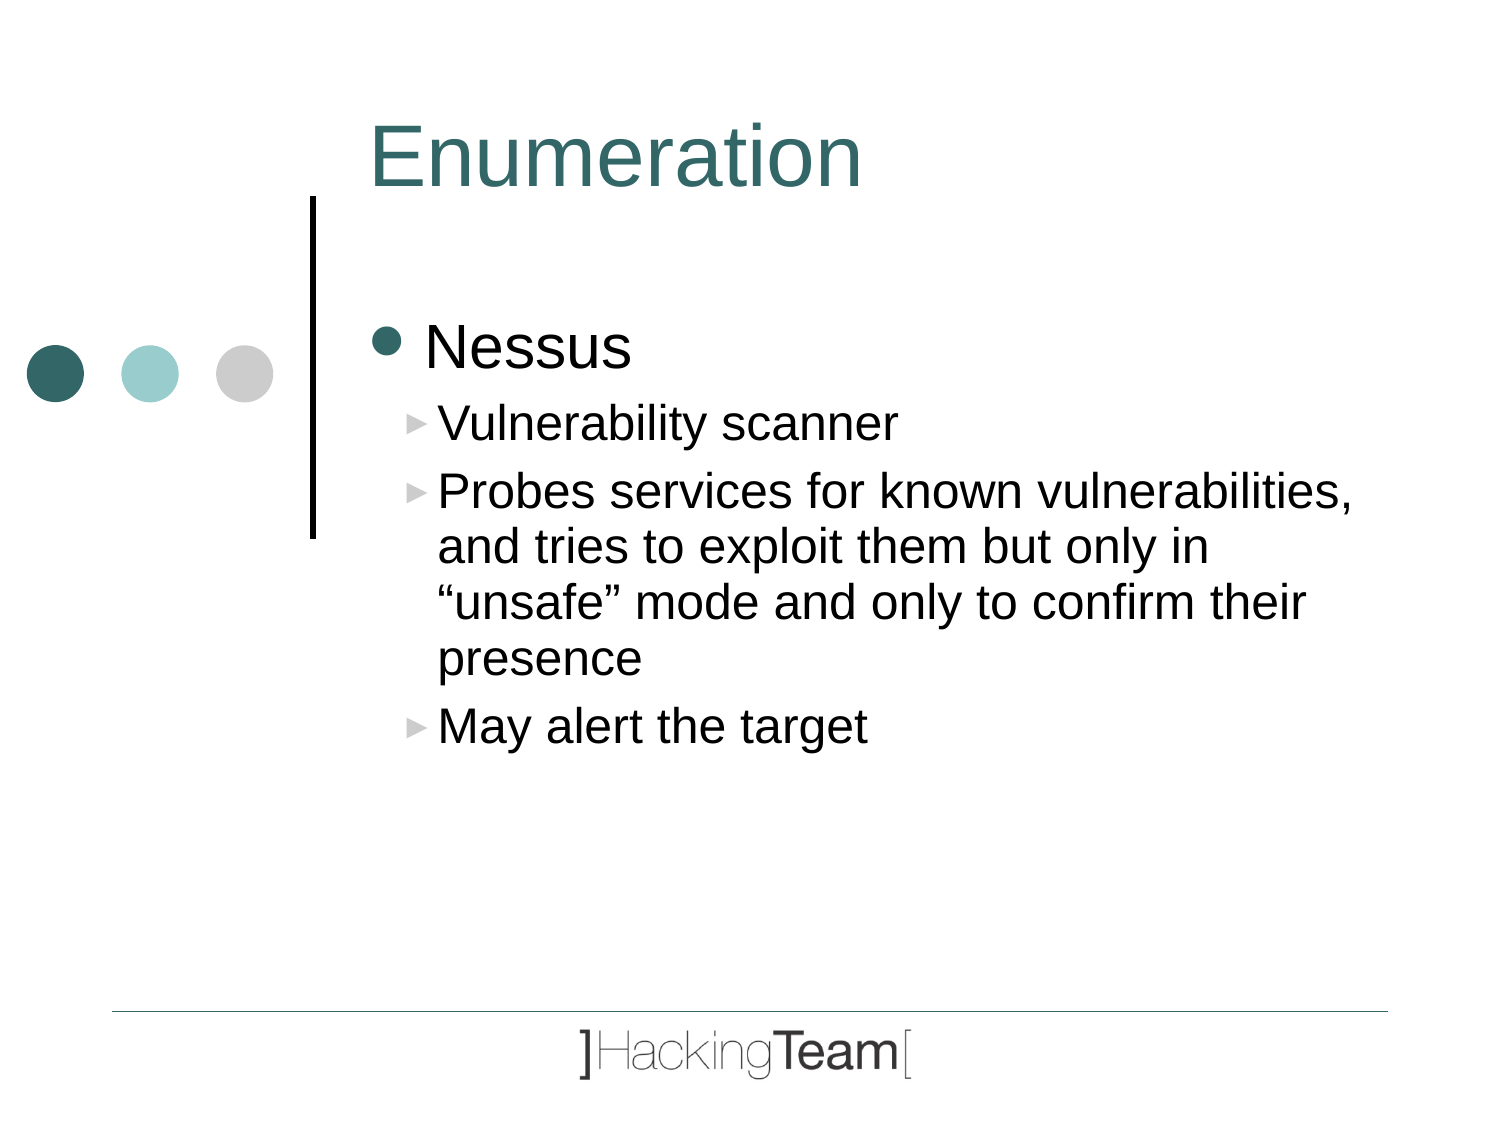

# Enumeration
Nessus
Vulnerability scanner
Probes services for known vulnerabilities, and tries to exploit them but only in “unsafe” mode and only to confirm their presence
May alert the target